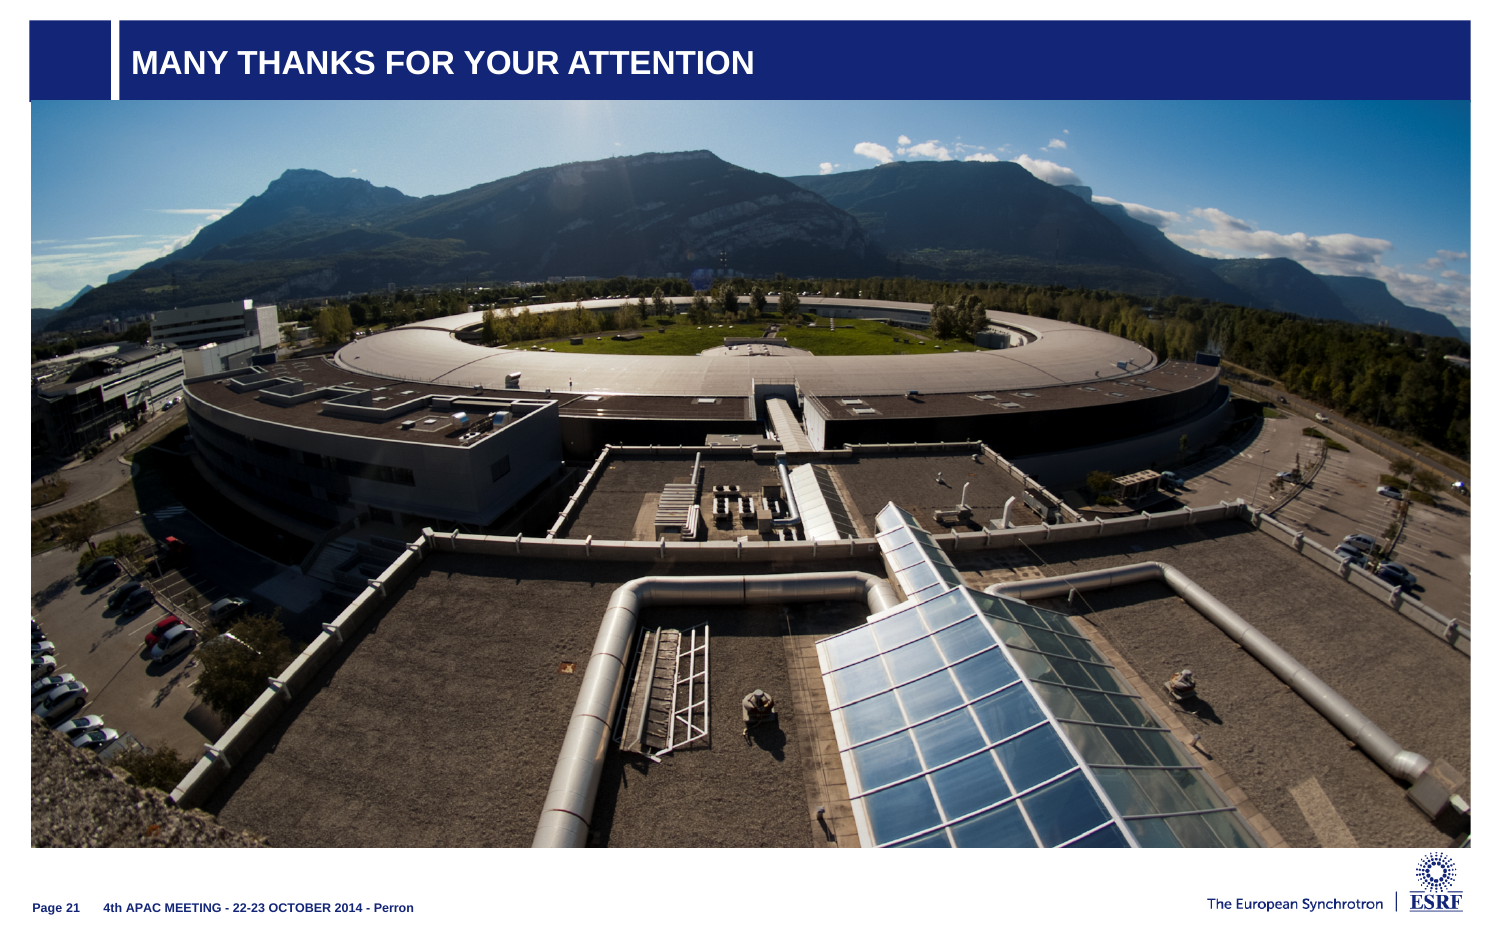

# MANY THANKS FOR YOUR ATTENTION
Page
4th APAC MEETING - 22-23 OCTOBER 2014 - Perron